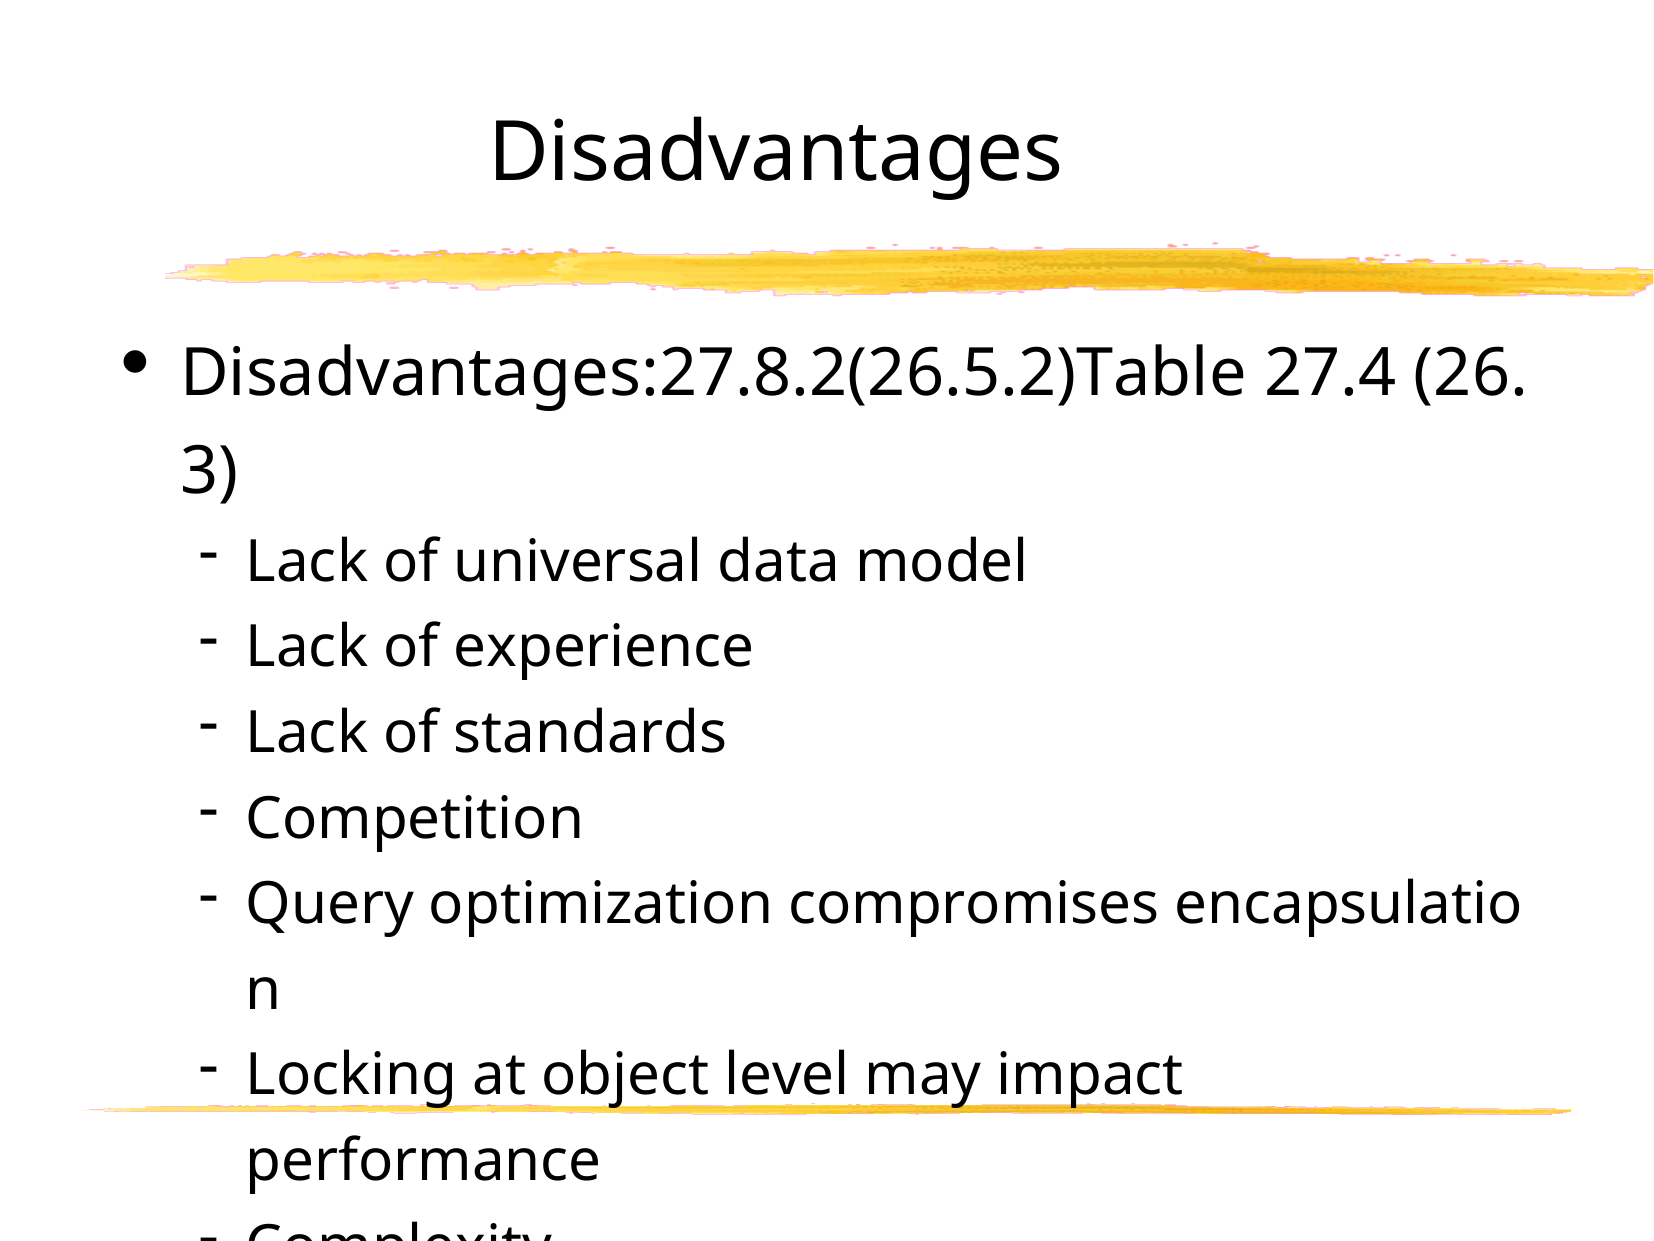

# Disadvantages
Disadvantages:27.8.2(26.5.2)Table 27.4 (26.3)
Lack of universal data model
Lack of experience
Lack of standards
Competition
Query optimization compromises encapsulation
Locking at object level may impact
performance
Complexity
Lack of support of views and security